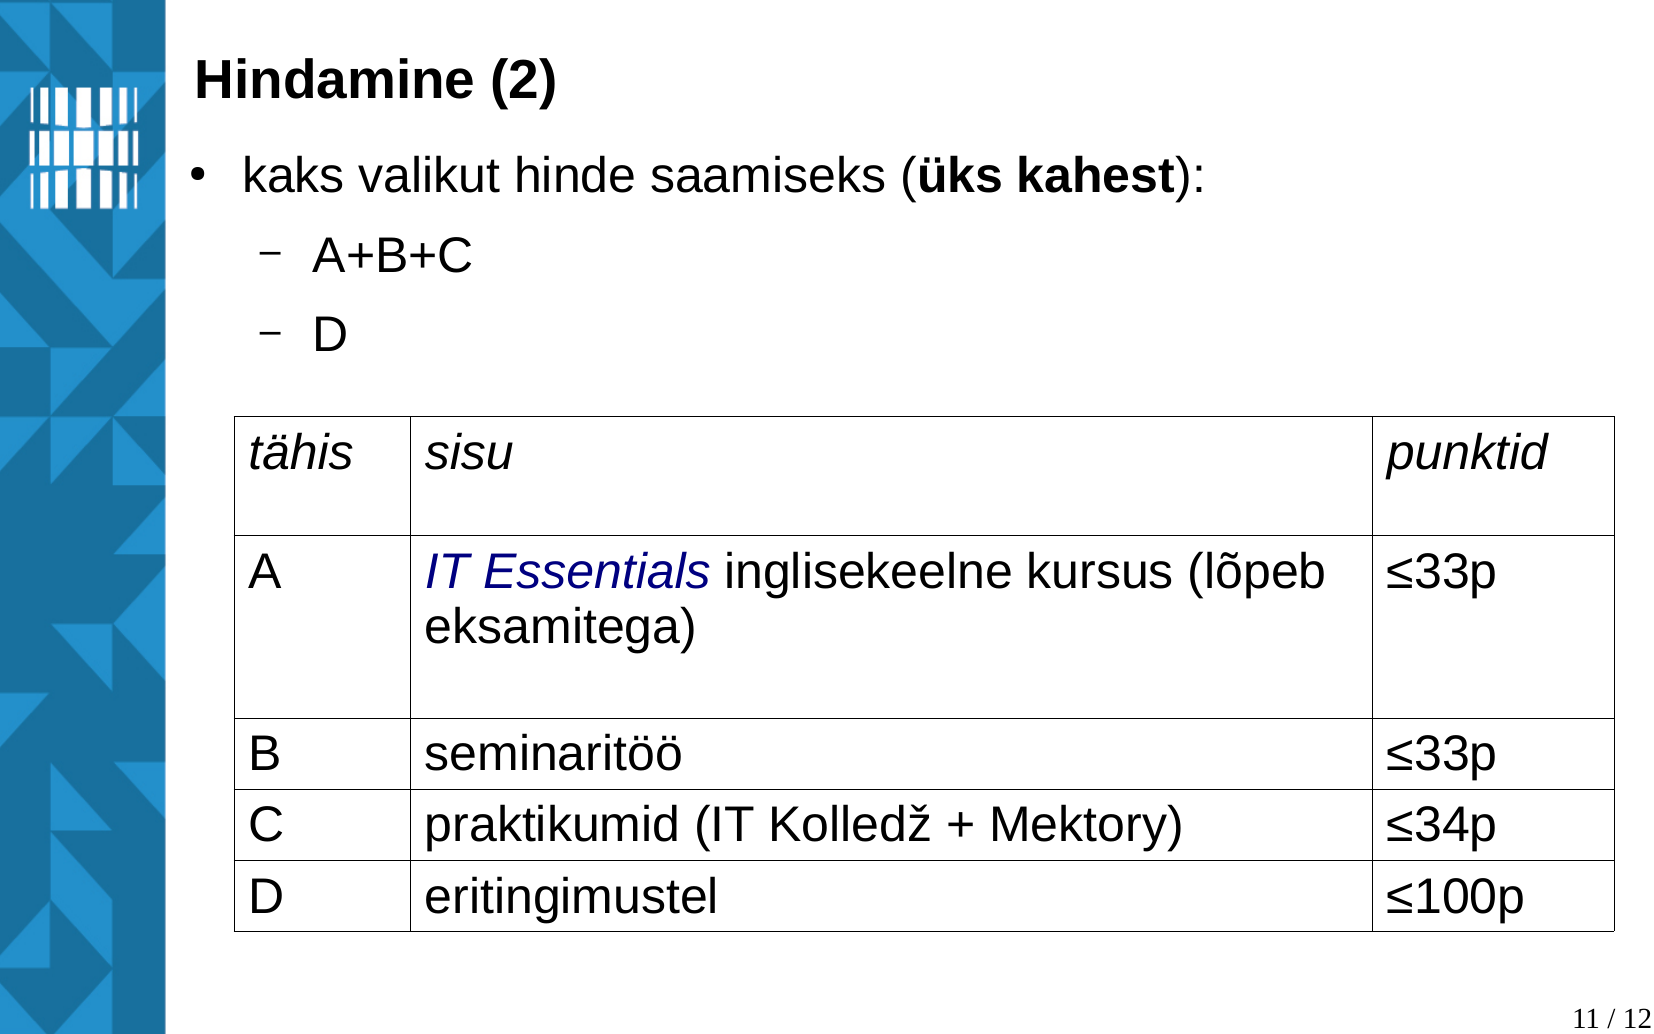

# Hindamine (2)
kaks valikut hinde saamiseks (üks kahest):
A+B+C
D
| tähis | sisu | punktid |
| --- | --- | --- |
| A | IT Essentials inglisekeelne kursus (lõpeb eksamitega) | ≤33p |
| B | seminaritöö | ≤33p |
| C | praktikumid (IT Kolledž + Mektory) | ≤34p |
| D | eritingimustel | ≤100p |
11